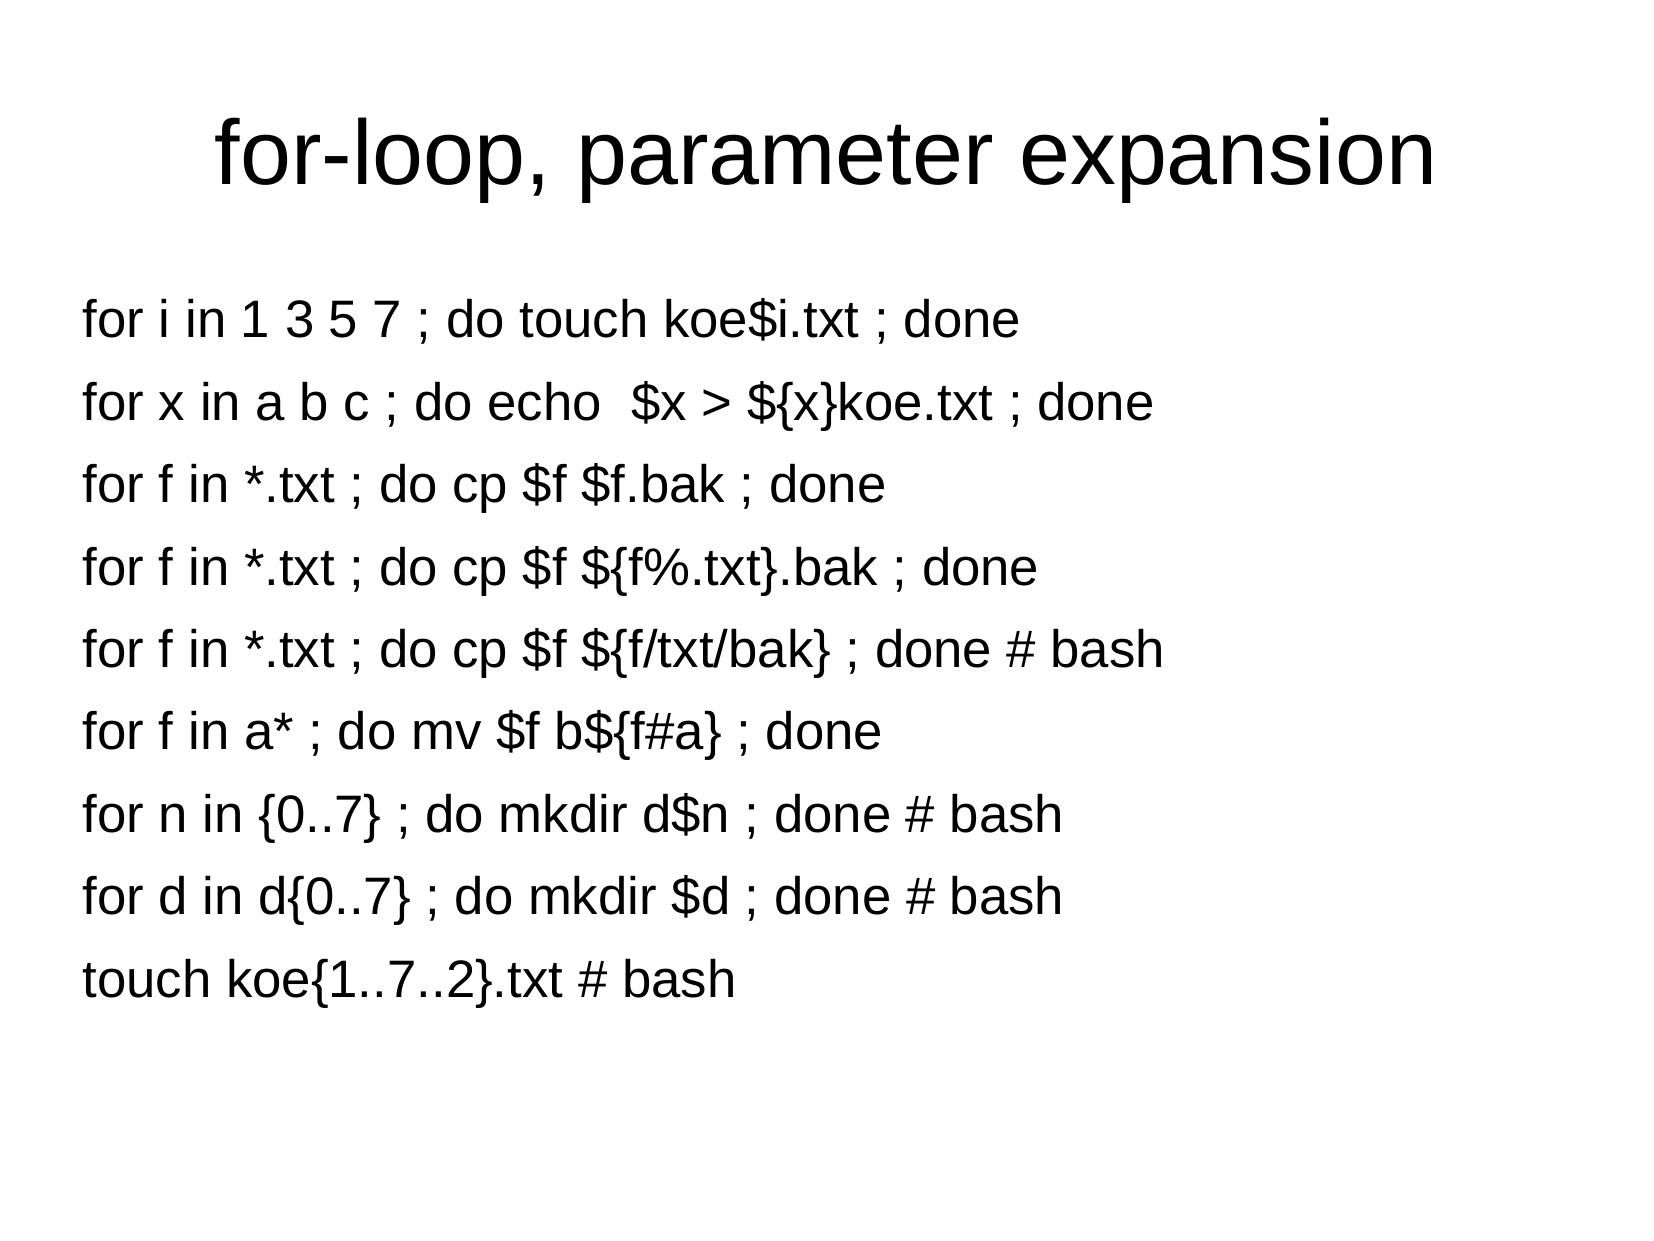

# for-loop, parameter expansion
for i in 1 3 5 7 ; do touch koe$i.txt ; done
for x in a b c ; do echo $x > ${x}koe.txt ; done
for f in *.txt ; do cp $f $f.bak ; done
for f in *.txt ; do cp $f ${f%.txt}.bak ; done
for f in *.txt ; do cp $f ${f/txt/bak} ; done # bash
for f in a* ; do mv $f b${f#a} ; done
for n in {0..7} ; do mkdir d$n ; done # bash
for d in d{0..7} ; do mkdir $d ; done # bash
touch koe{1..7..2}.txt # bash